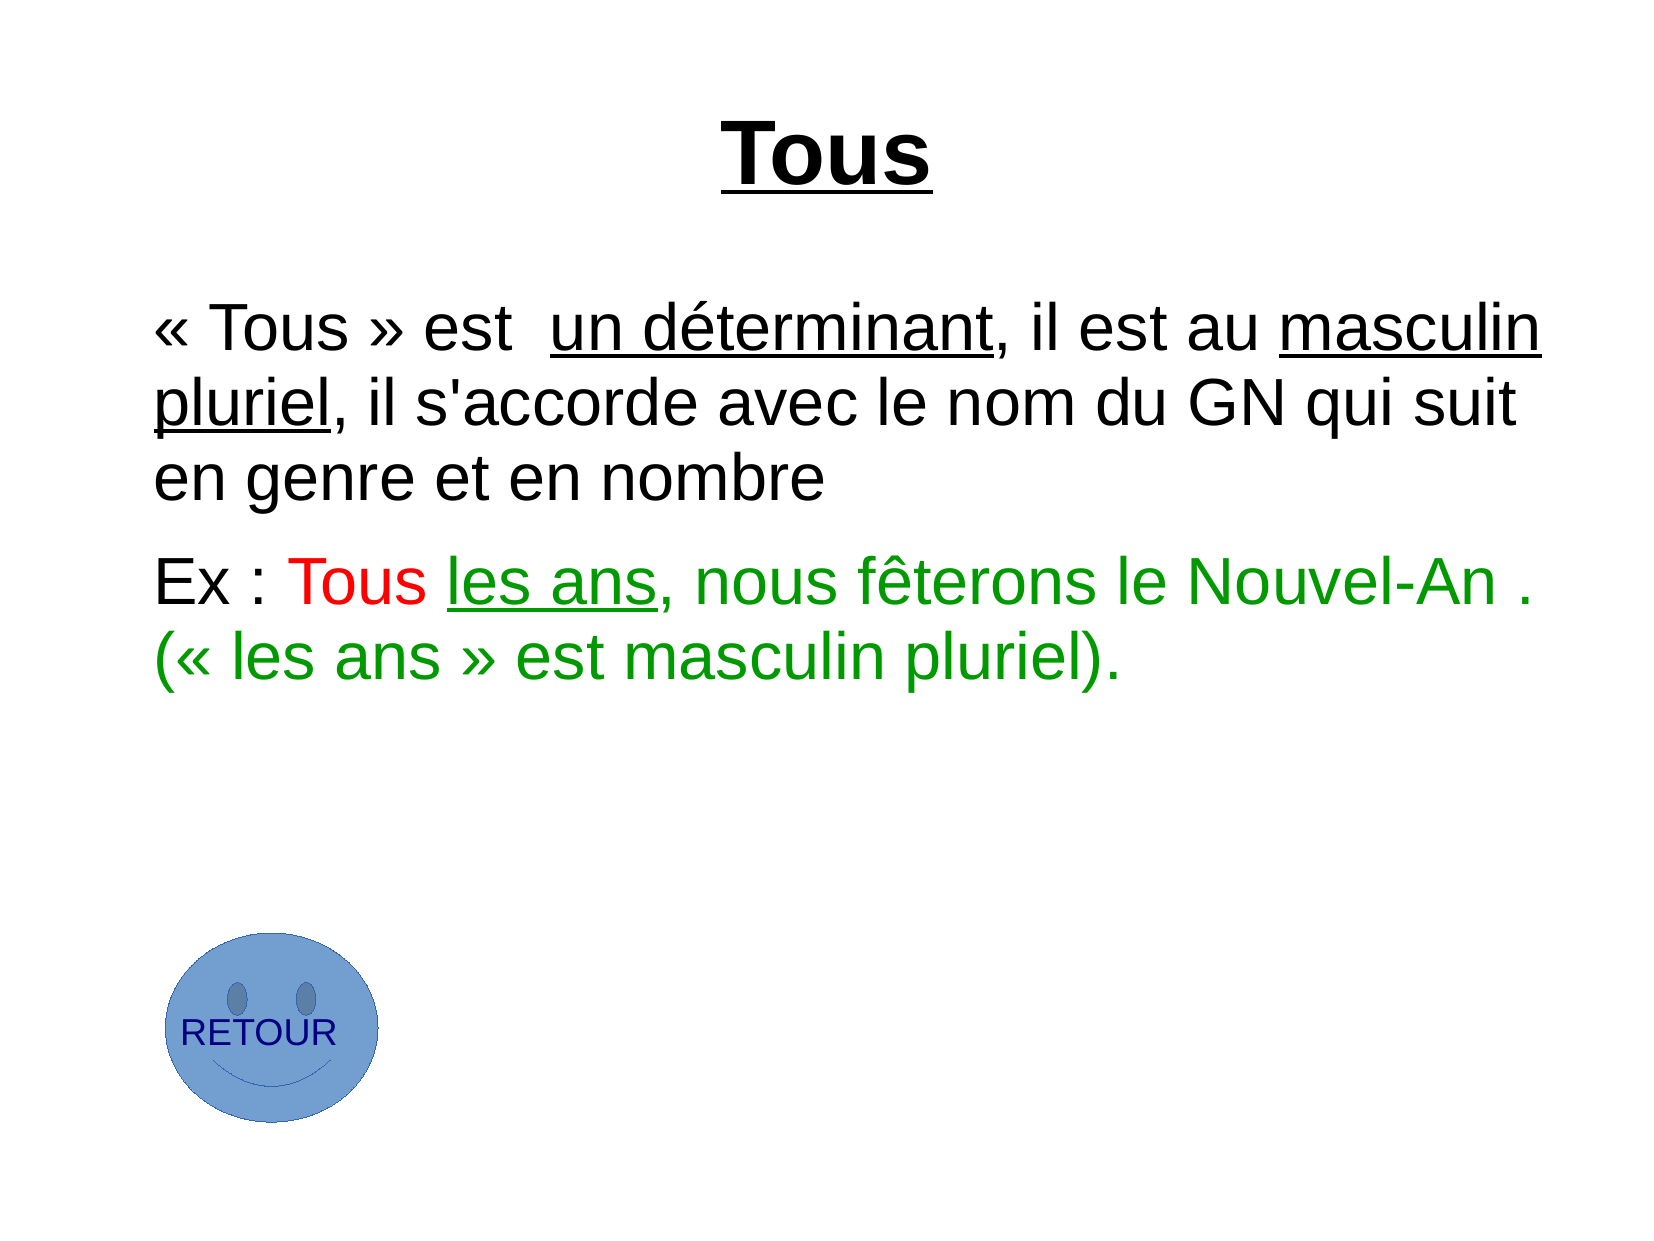

# Tous
« Tous » est un déterminant, il est au masculin pluriel, il s'accorde avec le nom du GN qui suit en genre et en nombre
Ex : Tous les ans, nous fêterons le Nouvel-An .
(« les ans » est masculin pluriel).
RETOUR